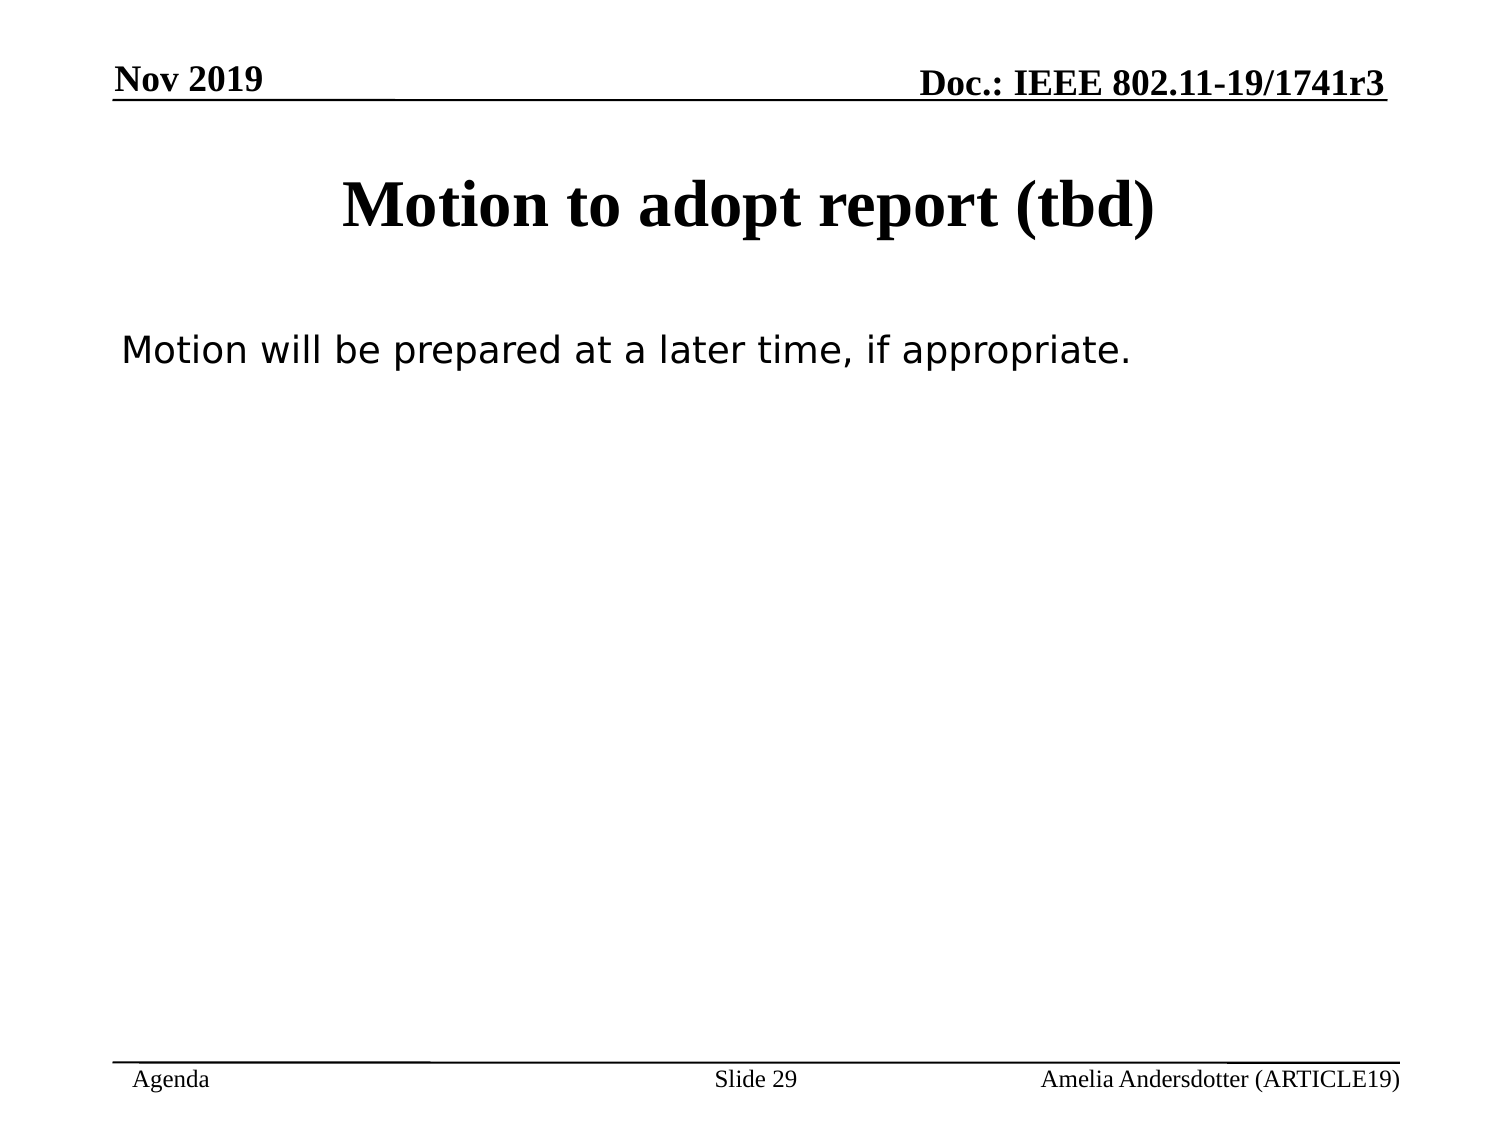

Nov 2019
Motion to adopt report (tbd)
Motion will be prepared at a later time, if appropriate.
Slide
Amelia Andersdotter (ARTICLE19)